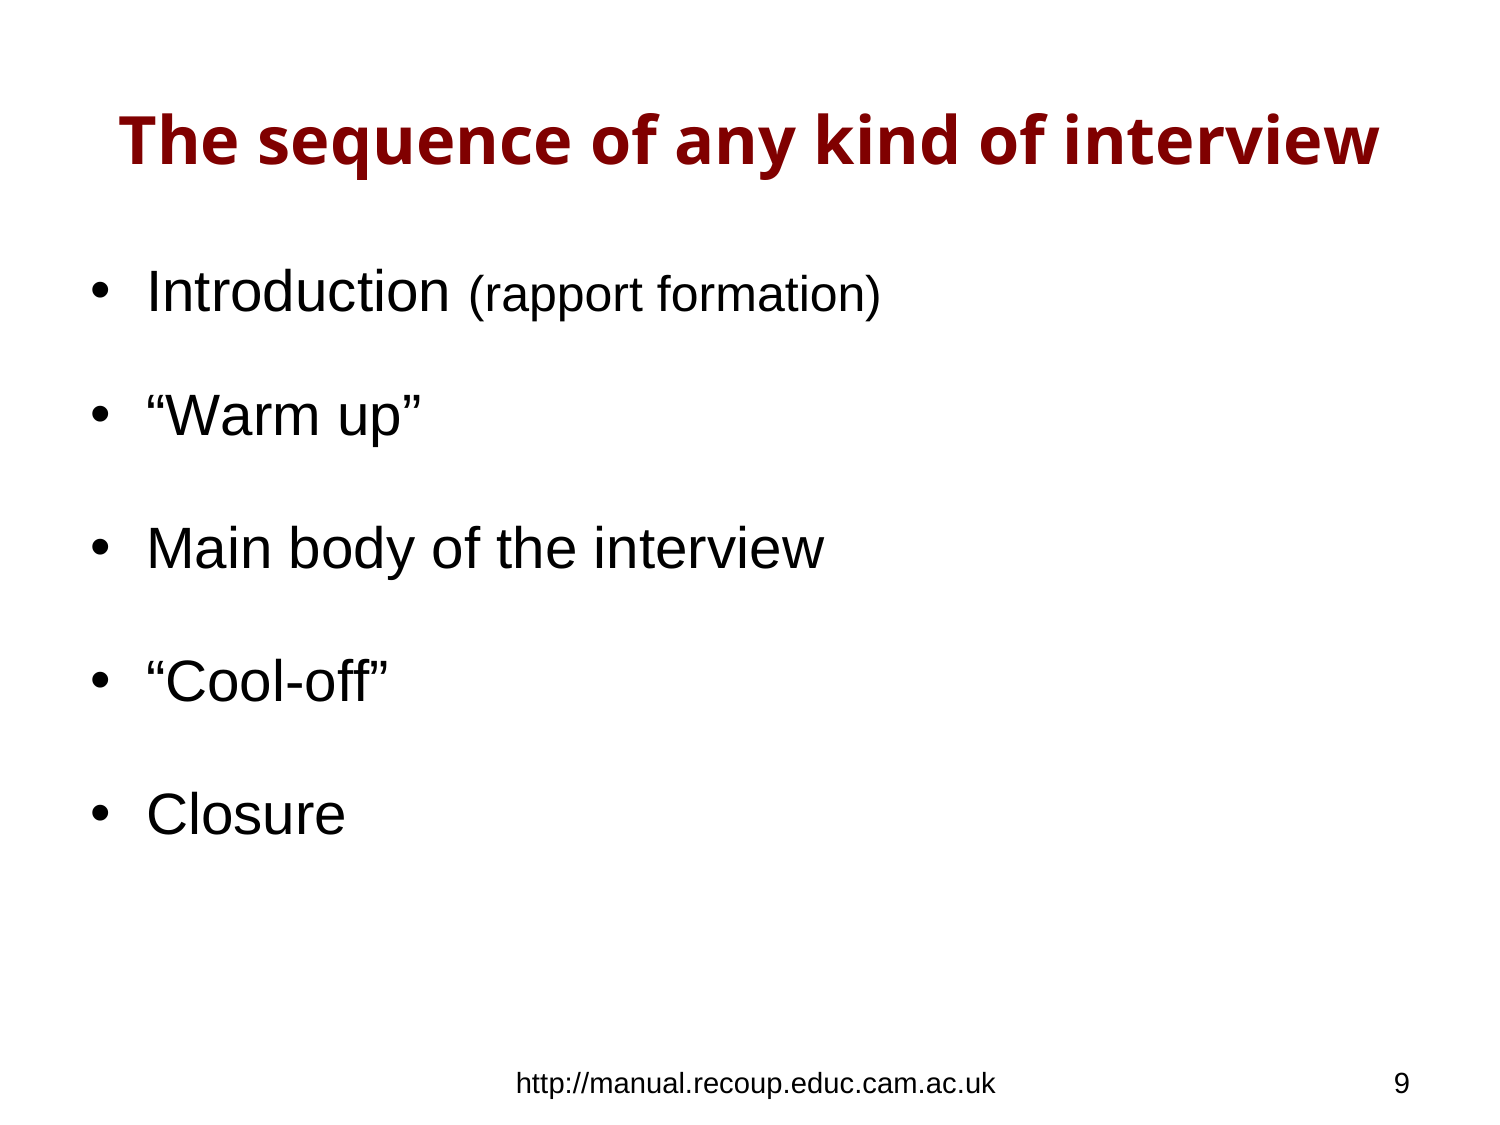

# The sequence of any kind of interview
Introduction (rapport formation)
“Warm up”
Main body of the interview
“Cool-off”
Closure
http://manual.recoup.educ.cam.ac.uk
9